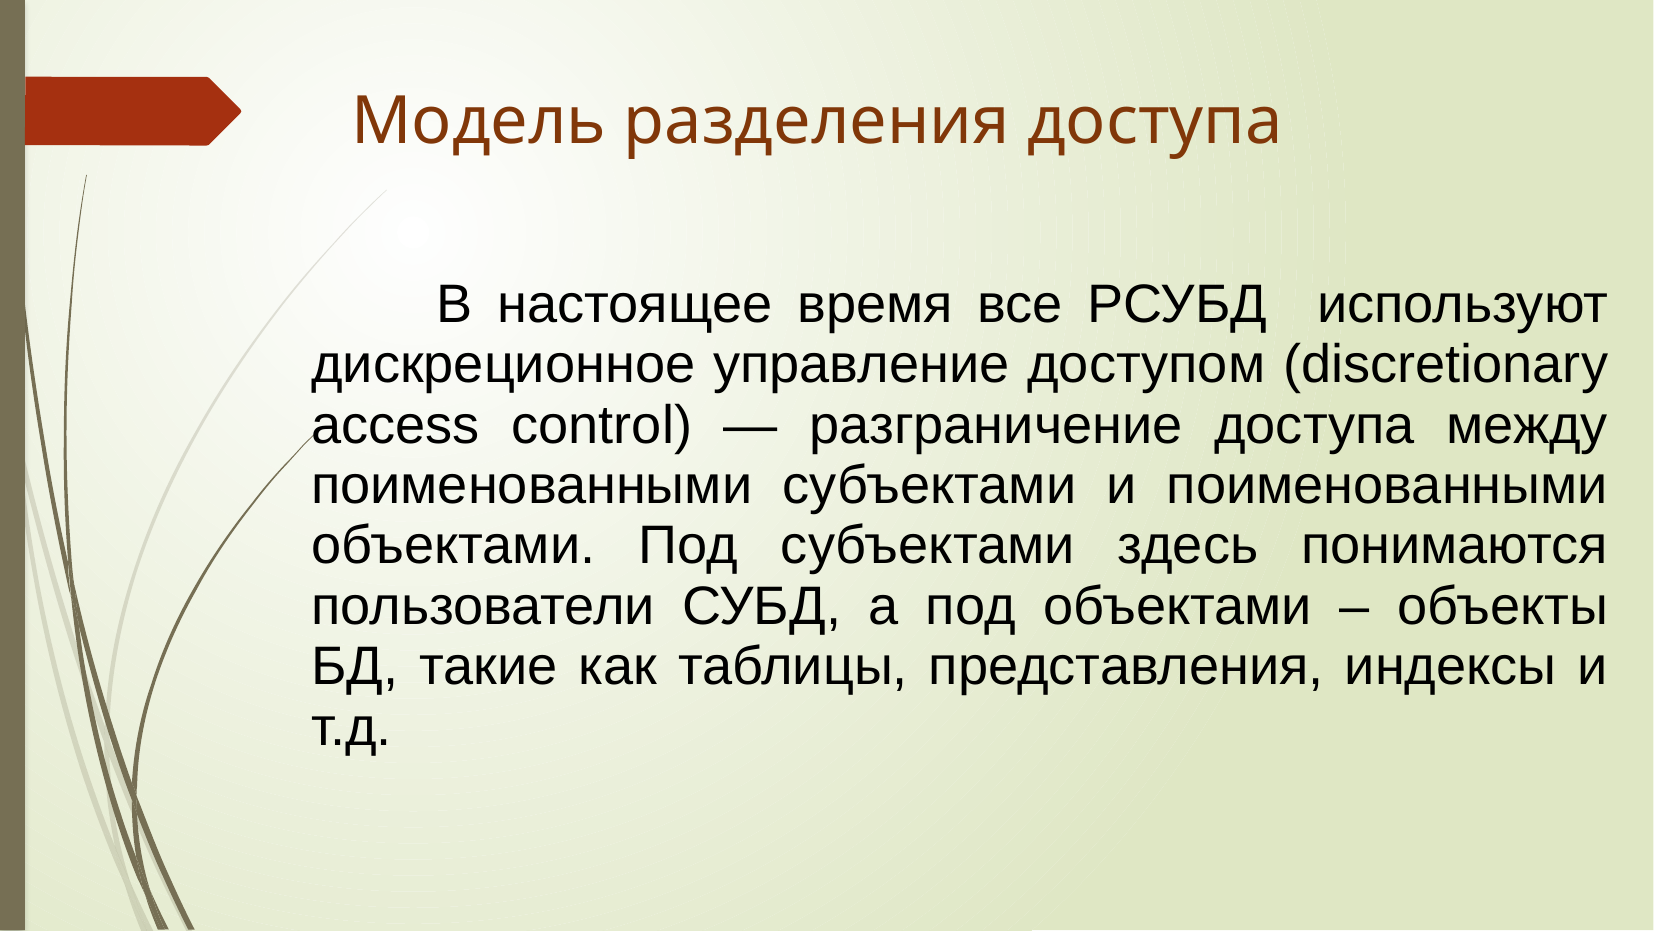

# Модель разделения доступа
 В настоящее время все РСУБД используют дискреционное управление доступом (discretionary access control) — разграничение доступа между поименованными субъектами и поименованными объектами. Под субъектами здесь понимаются пользователи СУБД, а под объектами – объекты БД, такие как таблицы, представления, индексы и т.д.